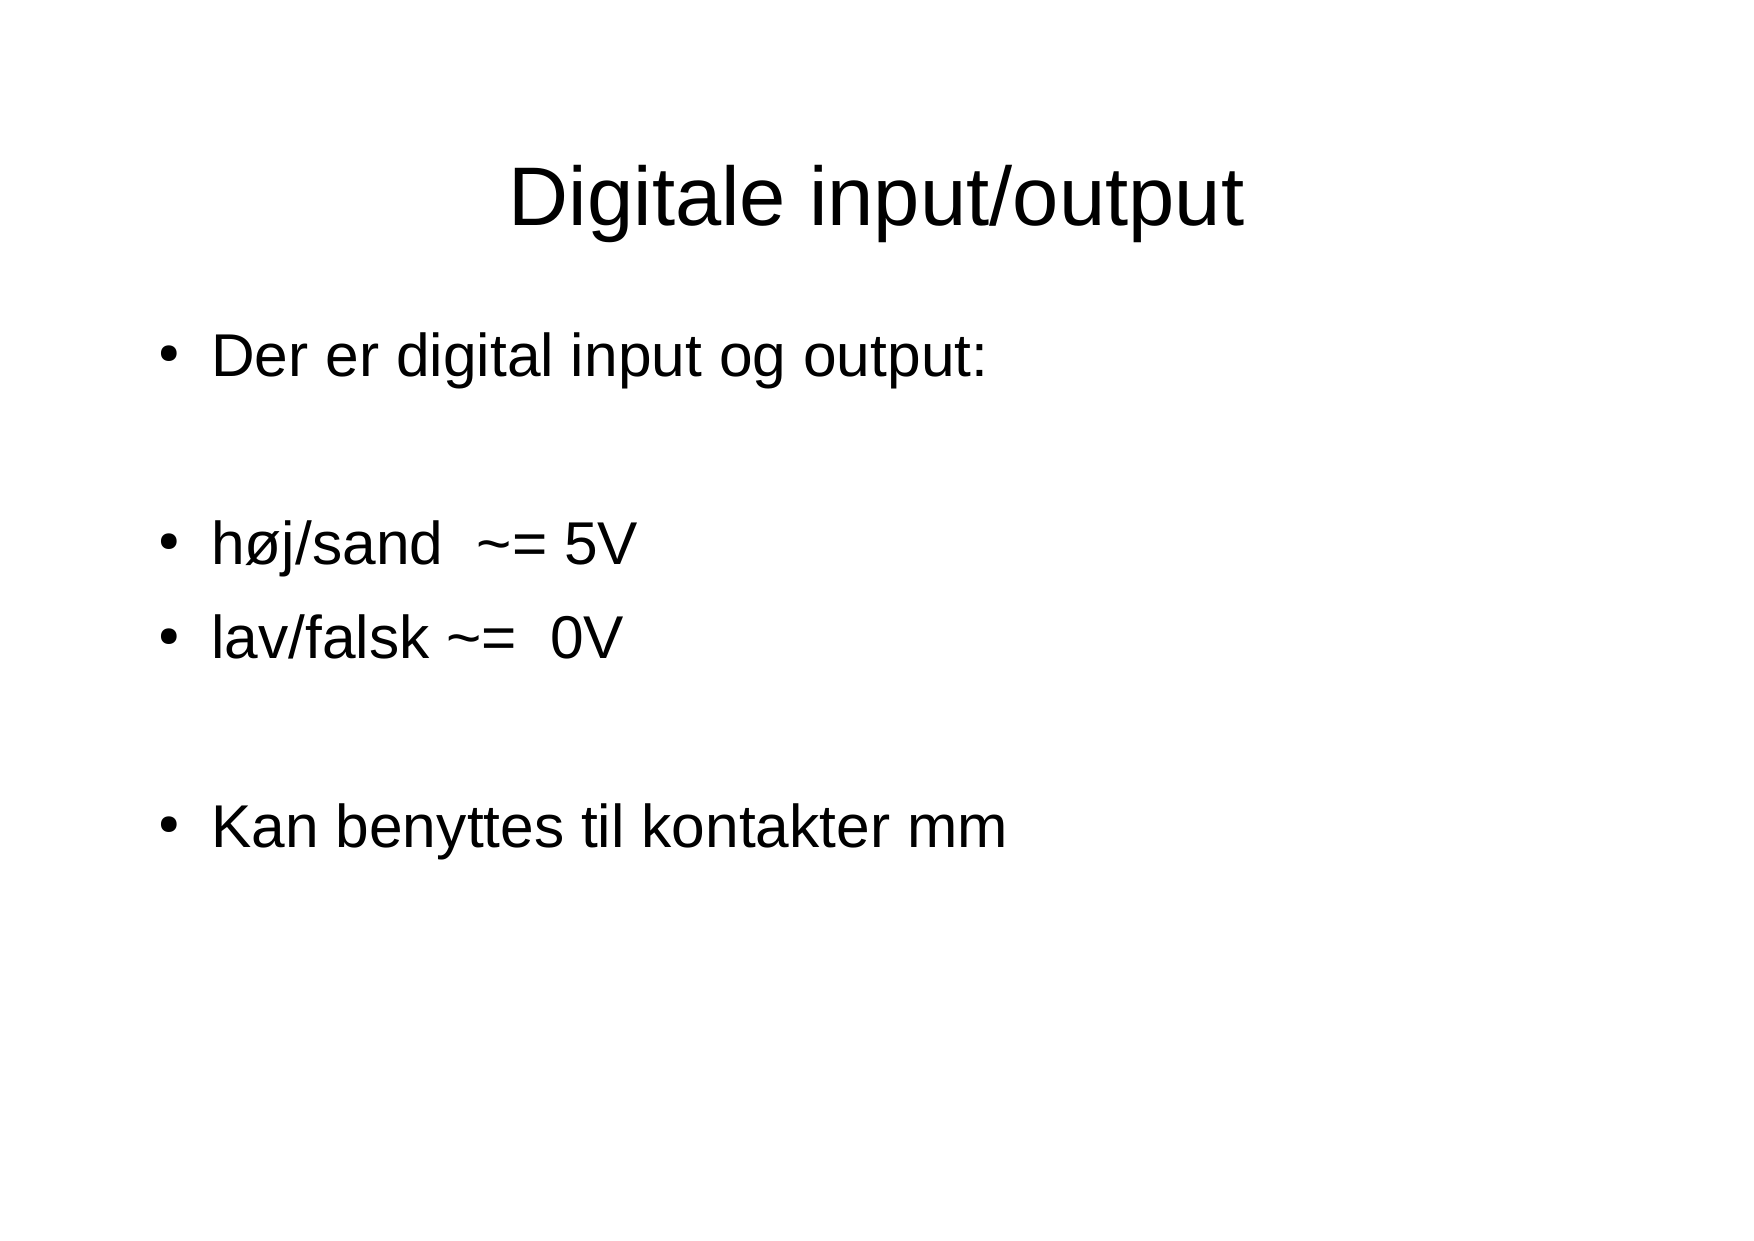

# Digitale input/output
Der er digital input og output:
høj/sand ~= 5V
lav/falsk ~= 0V
Kan benyttes til kontakter mm
29